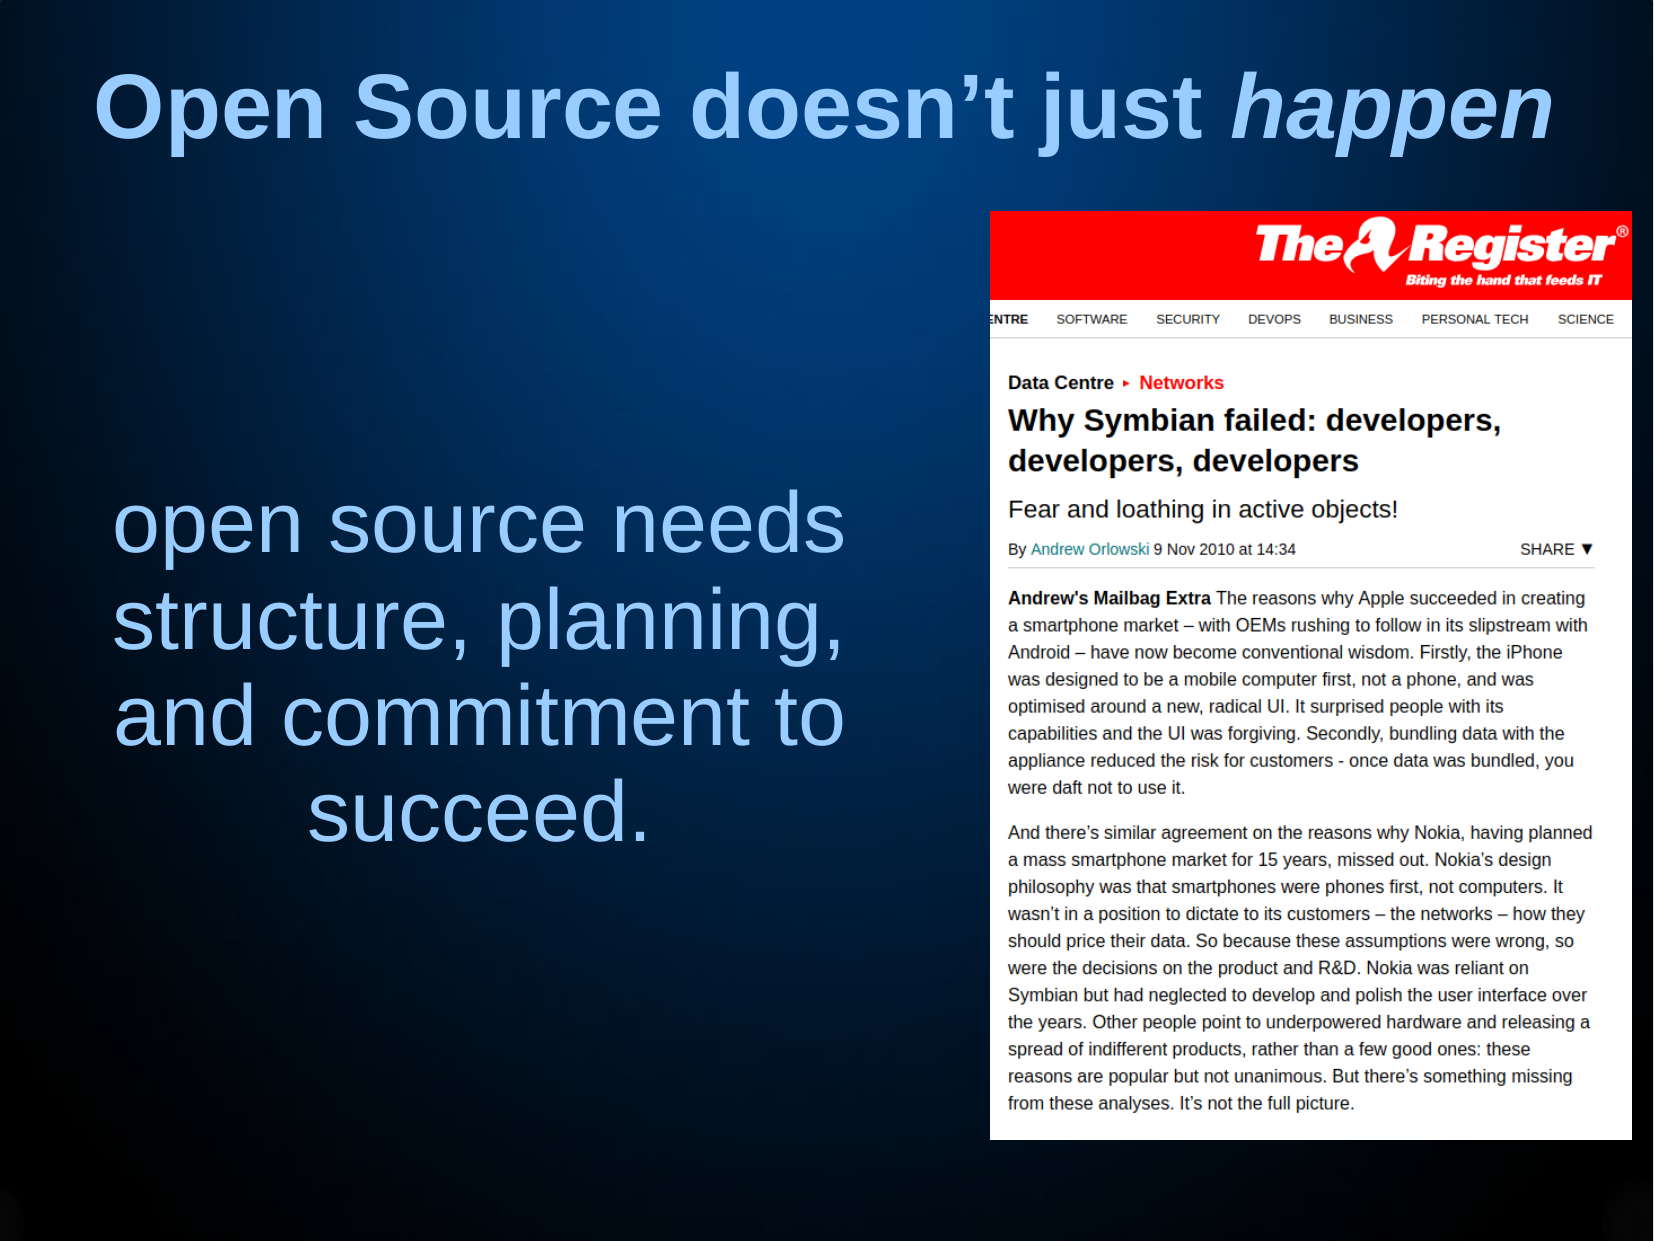

# Open Source doesn’t just happen
open source needs structure, planning, and commitment to succeed.